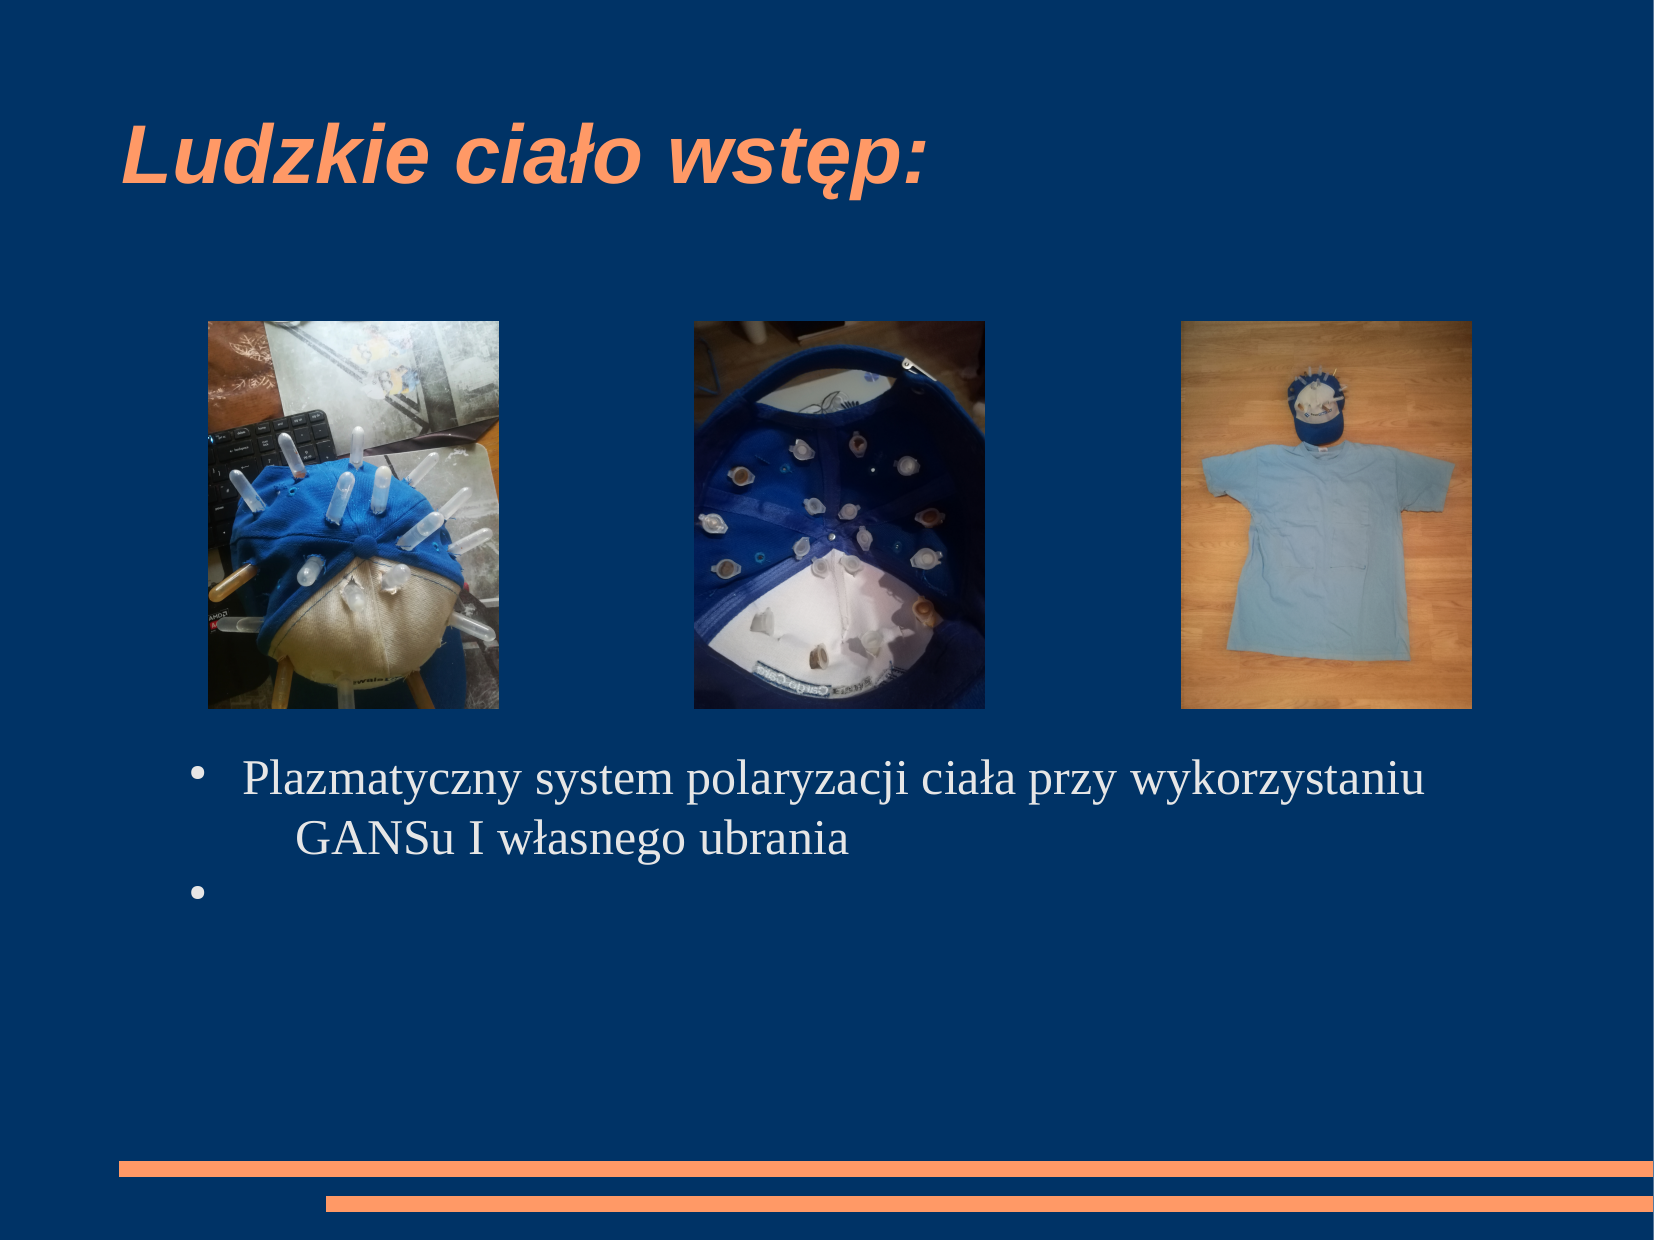

# Ludzkie ciało wstęp:
Plazmatyczny system polaryzacji ciała przy wykorzystaniu GANSu I własnego ubrania